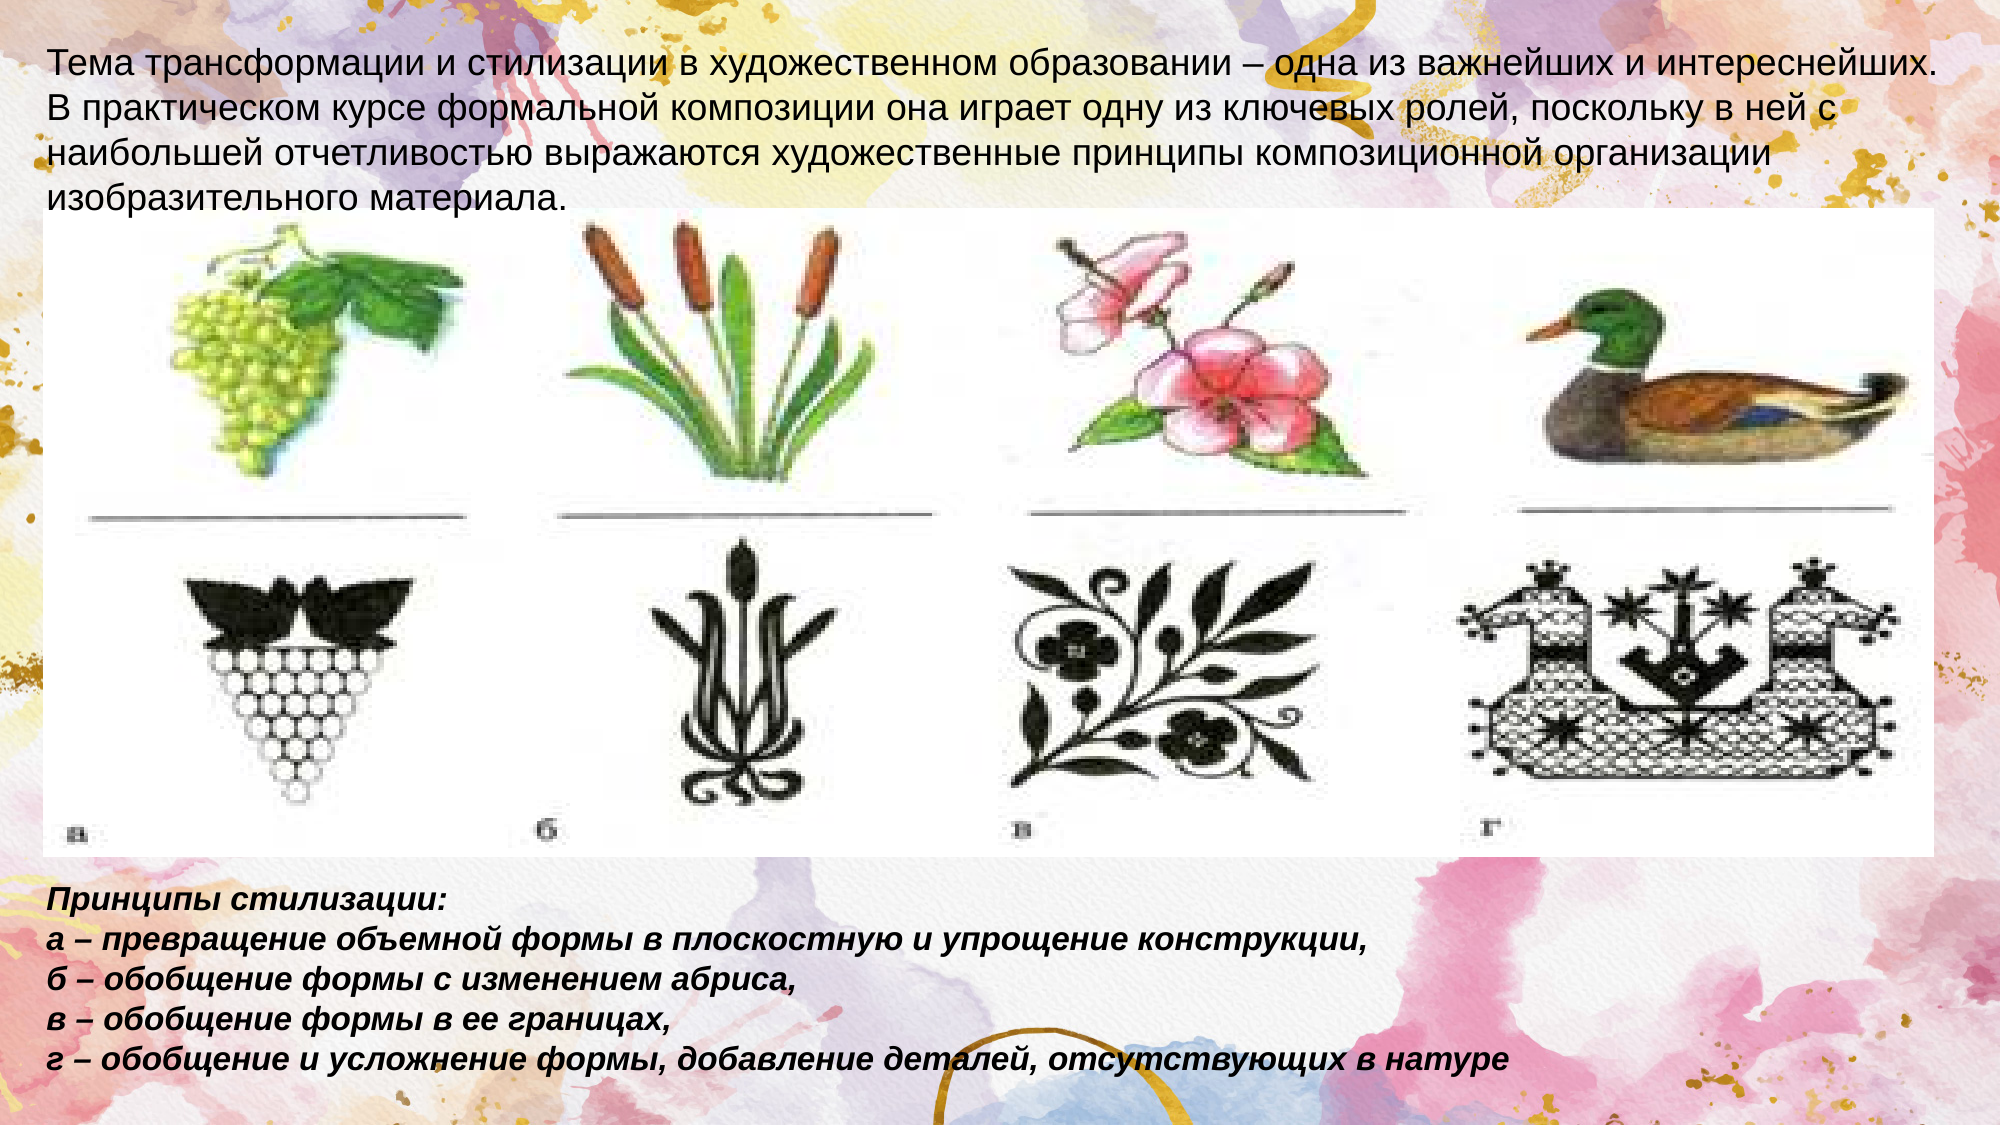

Тема трансформации и стилизации в художественном образовании – одна из важнейших и интереснейших. В практическом курсе формальной композиции она играет одну из ключевых ролей, поскольку в ней с наибольшей отчетливостью выражаются художественные принципы композиционной организации изобразительного материала.
Принципы стилизации:
а – превращение объемной формы в плоскостную и упрощение конструкции,
б – обобщение формы с изменением абриса,
в – обобщение формы в ее границах,
г – обобщение и усложнение формы, добавление деталей, отсутствующих в натуре